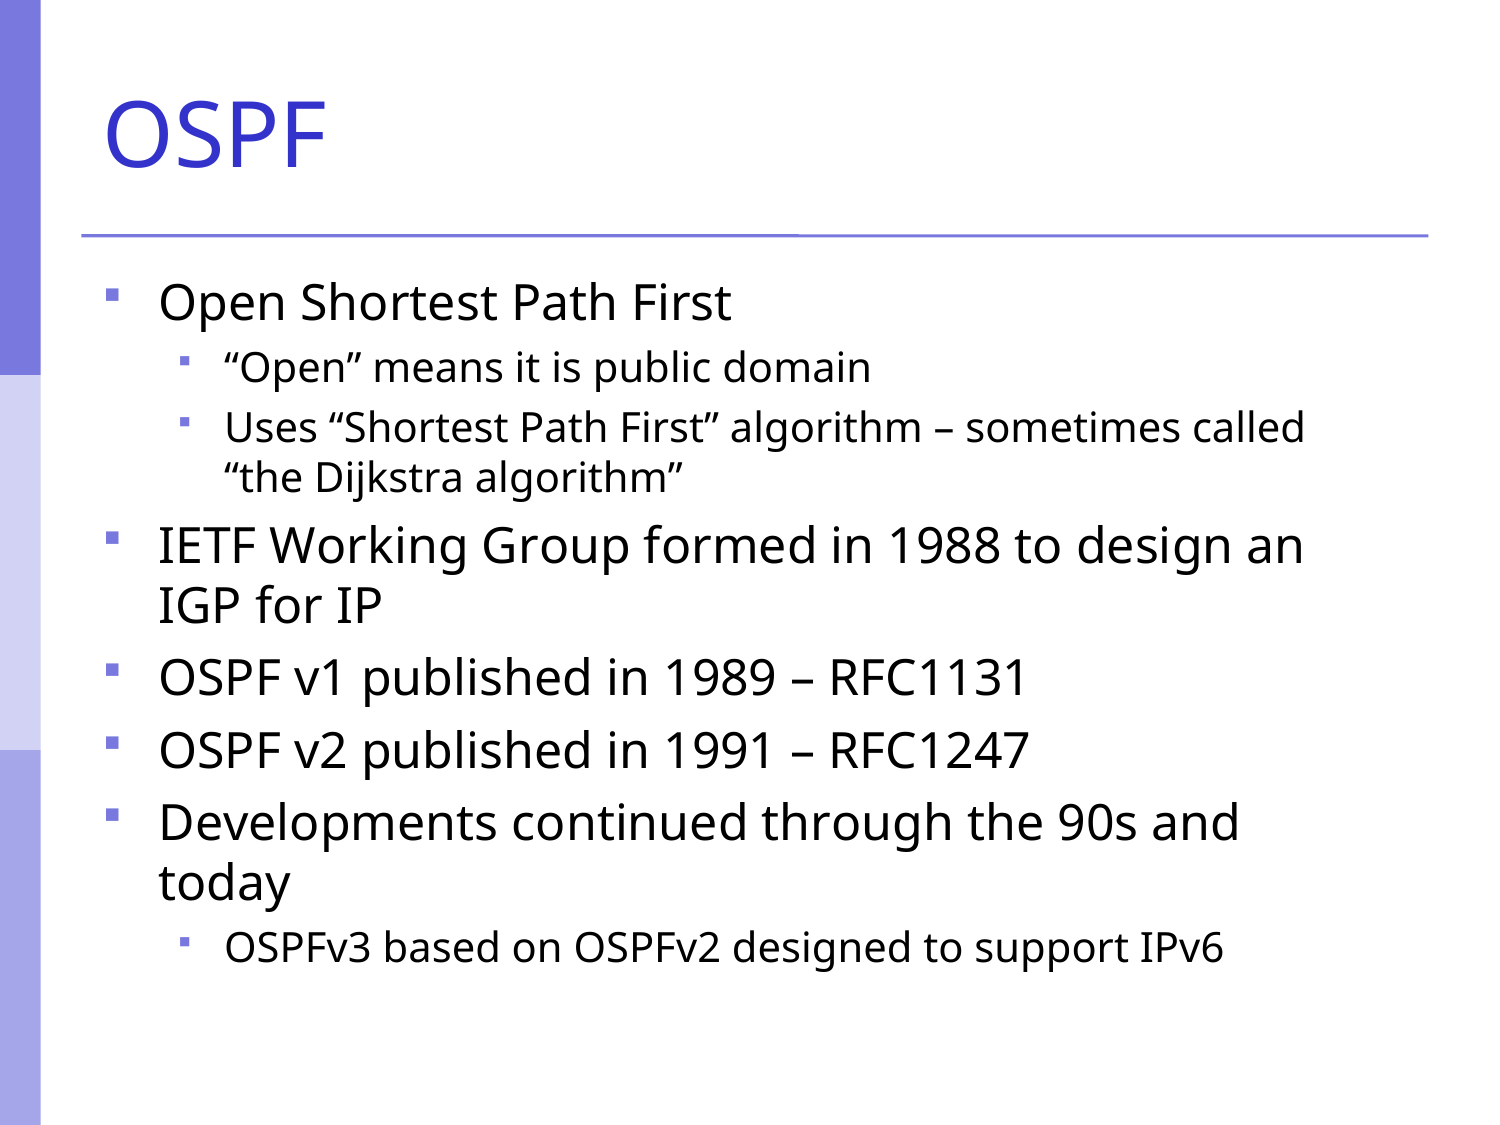

OSPF
Open Shortest Path First
“Open” means it is public domain
Uses “Shortest Path First” algorithm – sometimes called “the Dijkstra algorithm”
IETF Working Group formed in 1988 to design an IGP for IP
OSPF v1 published in 1989 – RFC1131
OSPF v2 published in 1991 – RFC1247
Developments continued through the 90s and today
OSPFv3 based on OSPFv2 designed to support IPv6